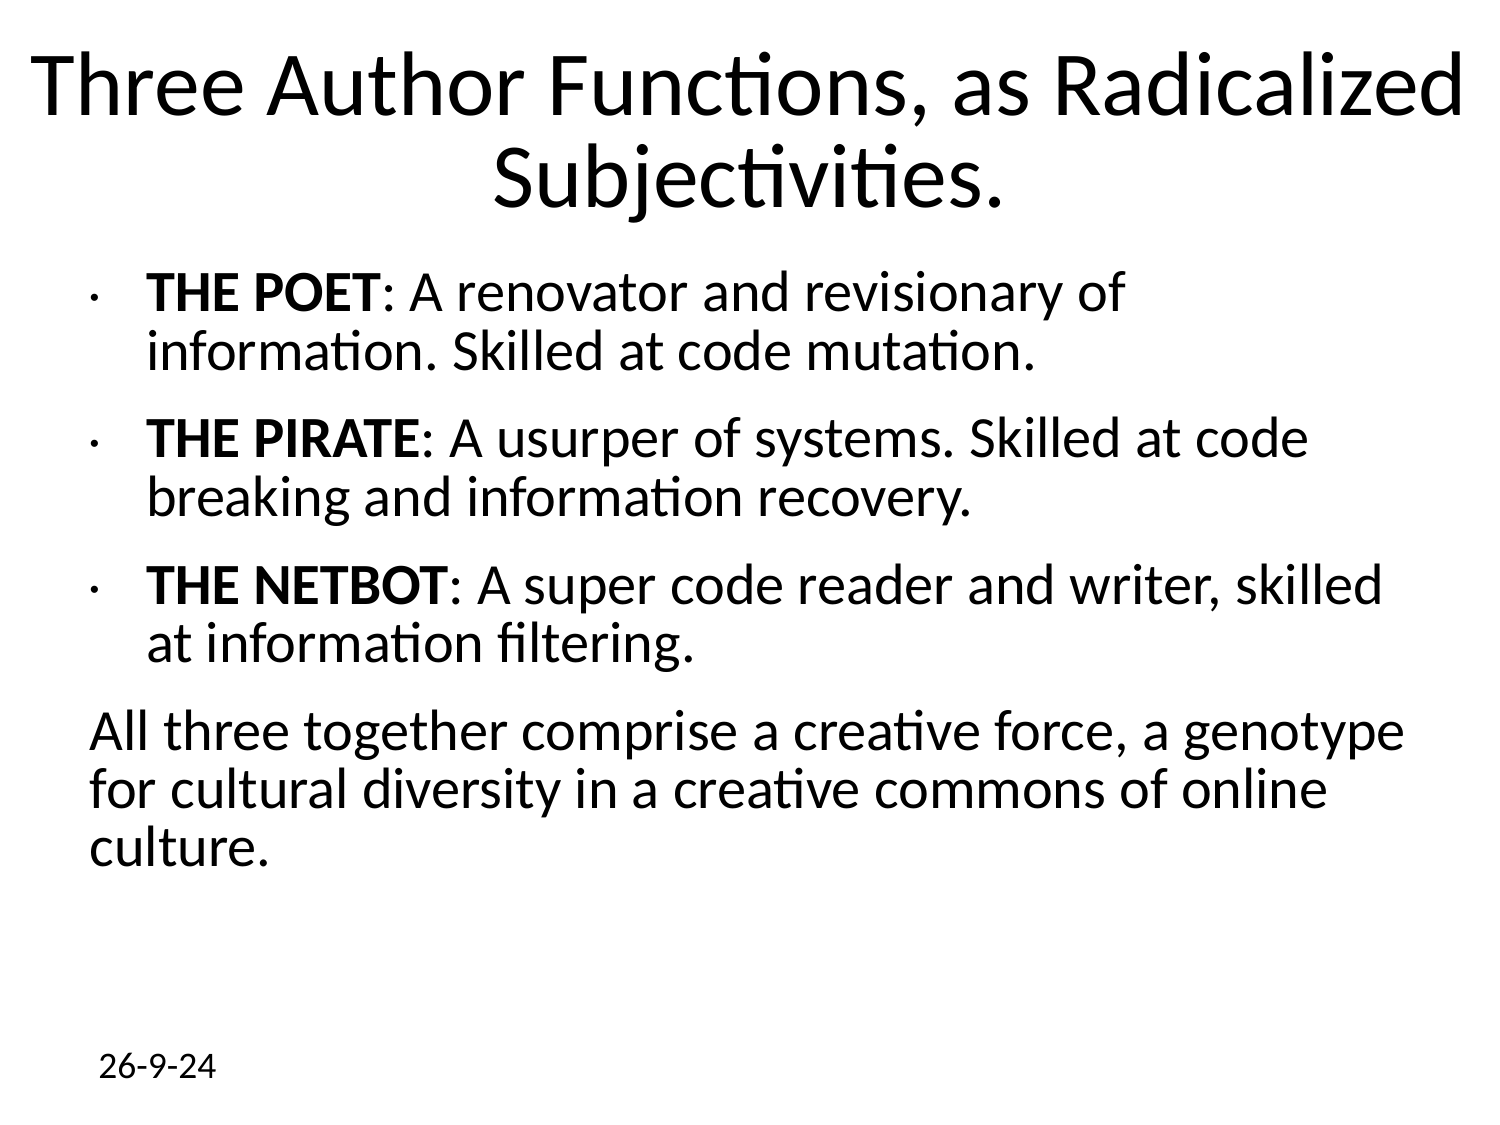

# Three Author Functions, as Radicalized Subjectivities.
THE POET: A renovator and revisionary of information. Skilled at code mutation.
THE PIRATE: A usurper of systems. Skilled at code breaking and information recovery.
THE NETBOT: A super code reader and writer, skilled at information filtering.
All three together comprise a creative force, a genotype for cultural diversity in a creative commons of online culture.